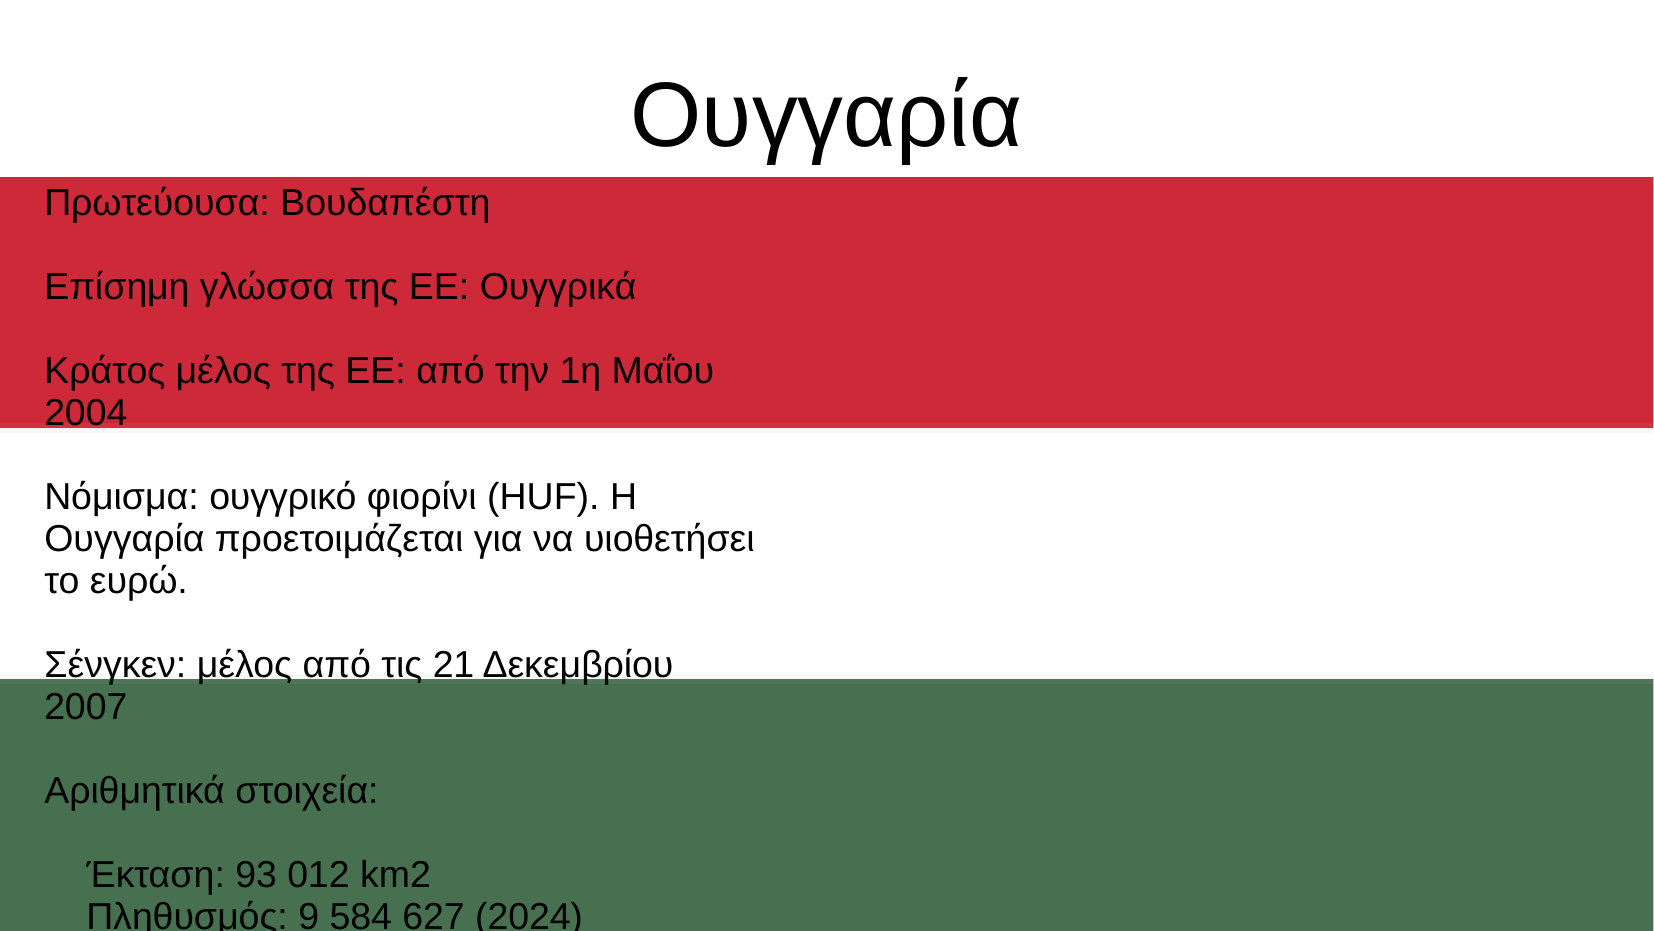

# Ουγγαρία
Πρωτεύουσα: Βουδαπέστη
Επίσημη γλώσσα της ΕΕ: Ουγγρικά
Κράτος μέλος της ΕΕ: από την 1η Μαΐου 2004
Νόμισμα: ουγγρικό φιορίνι (HUF). Η Ουγγαρία προετοιμάζεται για να υιοθετήσει το ευρώ.
Σένγκεν: μέλος από τις 21 Δεκεμβρίου 2007
Αριθμητικά στοιχεία:
 Έκταση: 93 012 km2
 Πληθυσμός: 9 584 627 (2024)